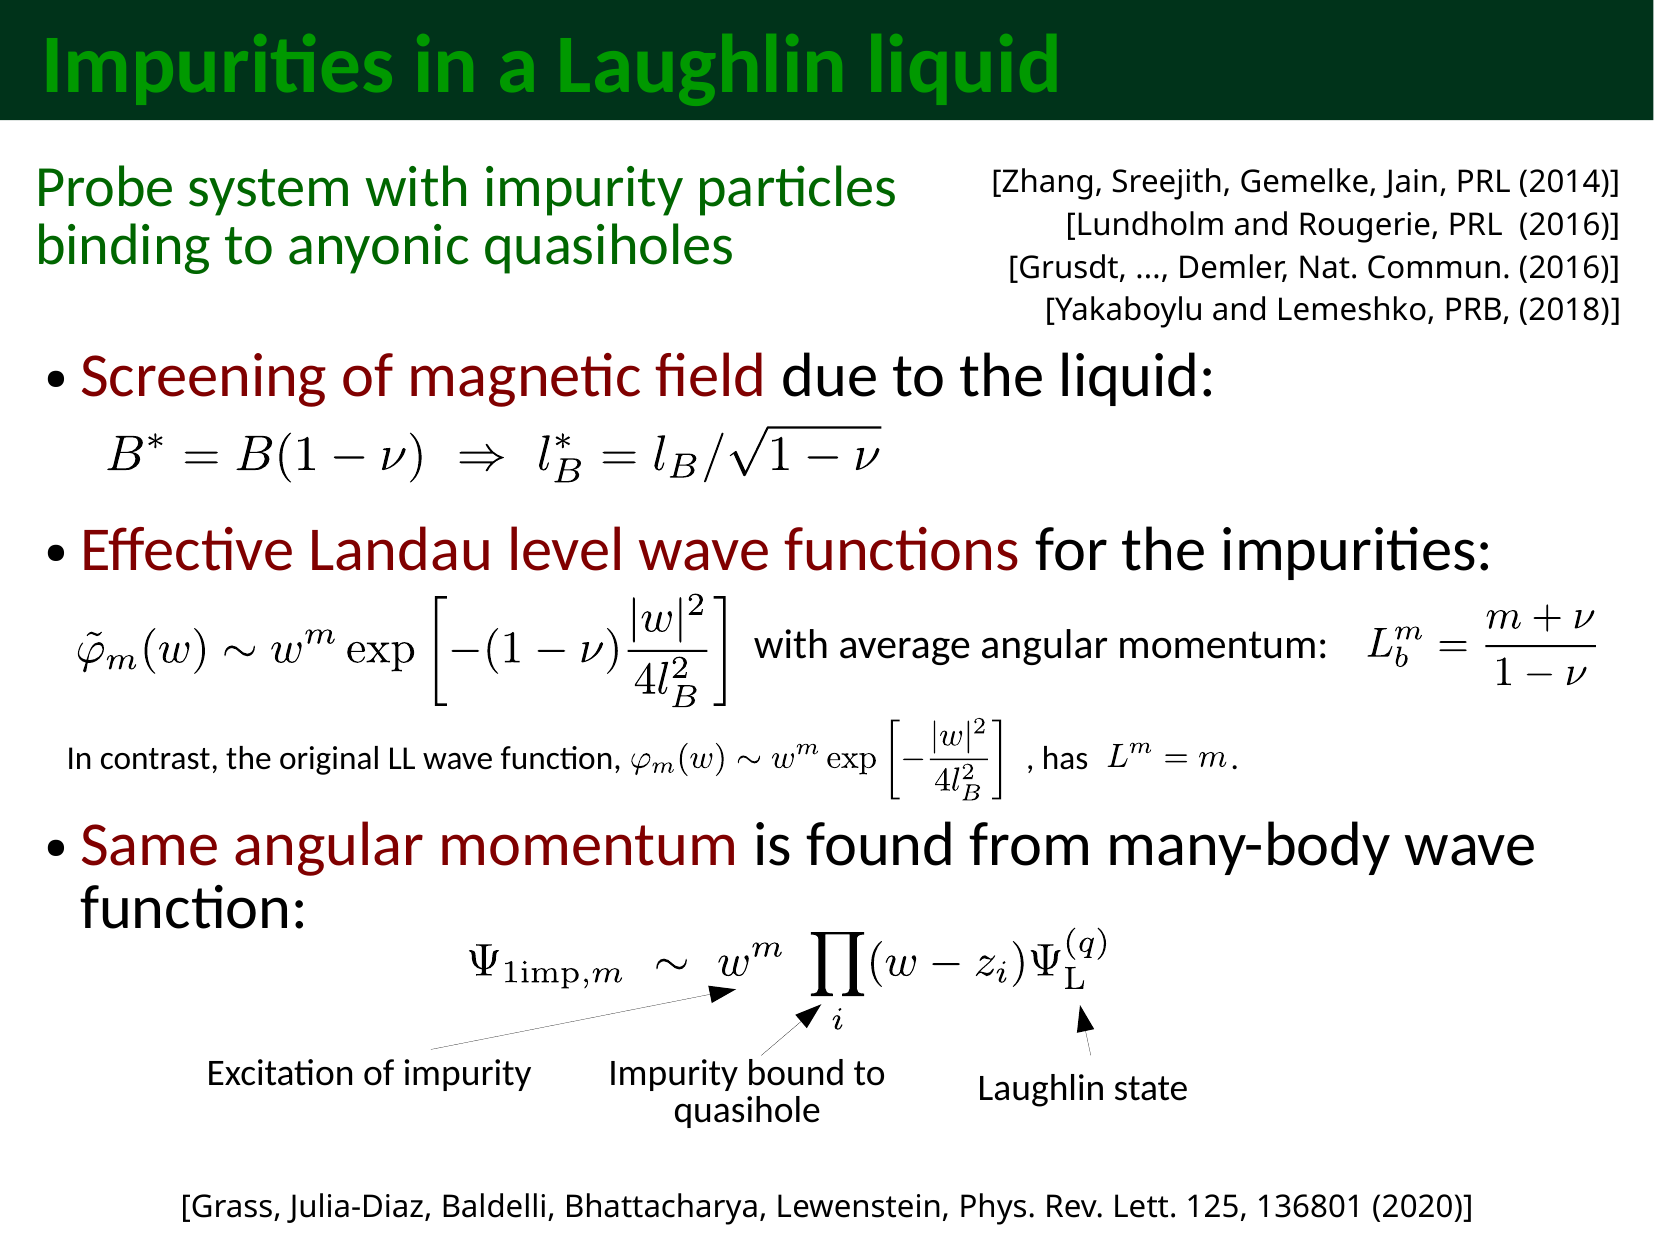

Impurities in a Laughlin liquid
[Zhang, Sreejith, Gemelke, Jain, PRL (2014)]
[Lundholm and Rougerie, PRL (2016)]
[Grusdt, ..., Demler, Nat. Commun. (2016)]
[Yakaboylu and Lemeshko, PRB, (2018)]
Probe system with impurity particles binding to anyonic quasiholes
Screening of magnetic field due to the liquid:
Effective Landau level wave functions for the impurities:
 with average angular momentum:
In contrast, the original LL wave function, , has .
Same angular momentum is found from many-body wave function:
Excitation of impurity
Impurity bound to quasihole
Laughlin state
[Grass, Julia-Diaz, Baldelli, Bhattacharya, Lewenstein, Phys. Rev. Lett. 125, 136801 (2020)]